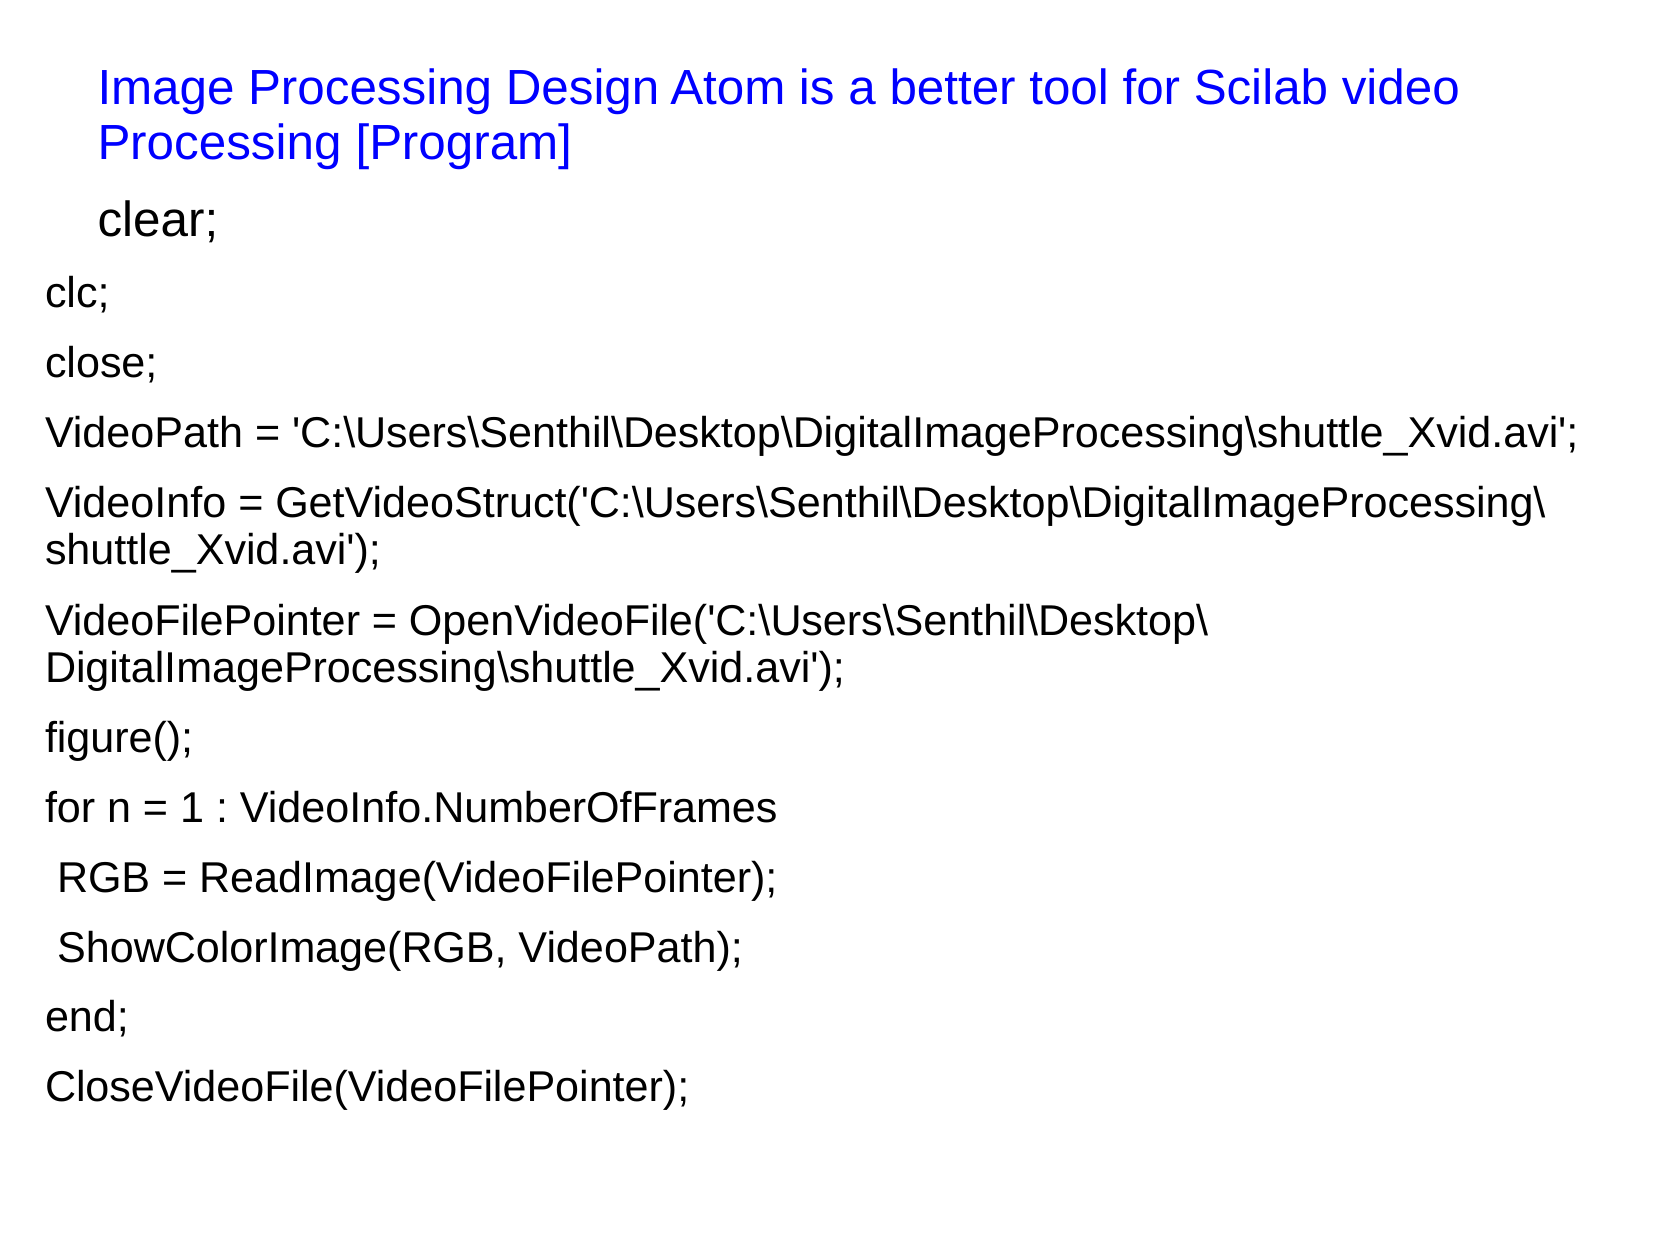

# Image Processing Design Atom is a better tool for Scilab video Processing [Program]
clear;
clc;
close;
VideoPath = 'C:\Users\Senthil\Desktop\DigitalImageProcessing\shuttle_Xvid.avi';
VideoInfo = GetVideoStruct('C:\Users\Senthil\Desktop\DigitalImageProcessing\shuttle_Xvid.avi');
VideoFilePointer = OpenVideoFile('C:\Users\Senthil\Desktop\DigitalImageProcessing\shuttle_Xvid.avi');
figure();
for n = 1 : VideoInfo.NumberOfFrames
 RGB = ReadImage(VideoFilePointer);
 ShowColorImage(RGB, VideoPath);
end;
CloseVideoFile(VideoFilePointer);